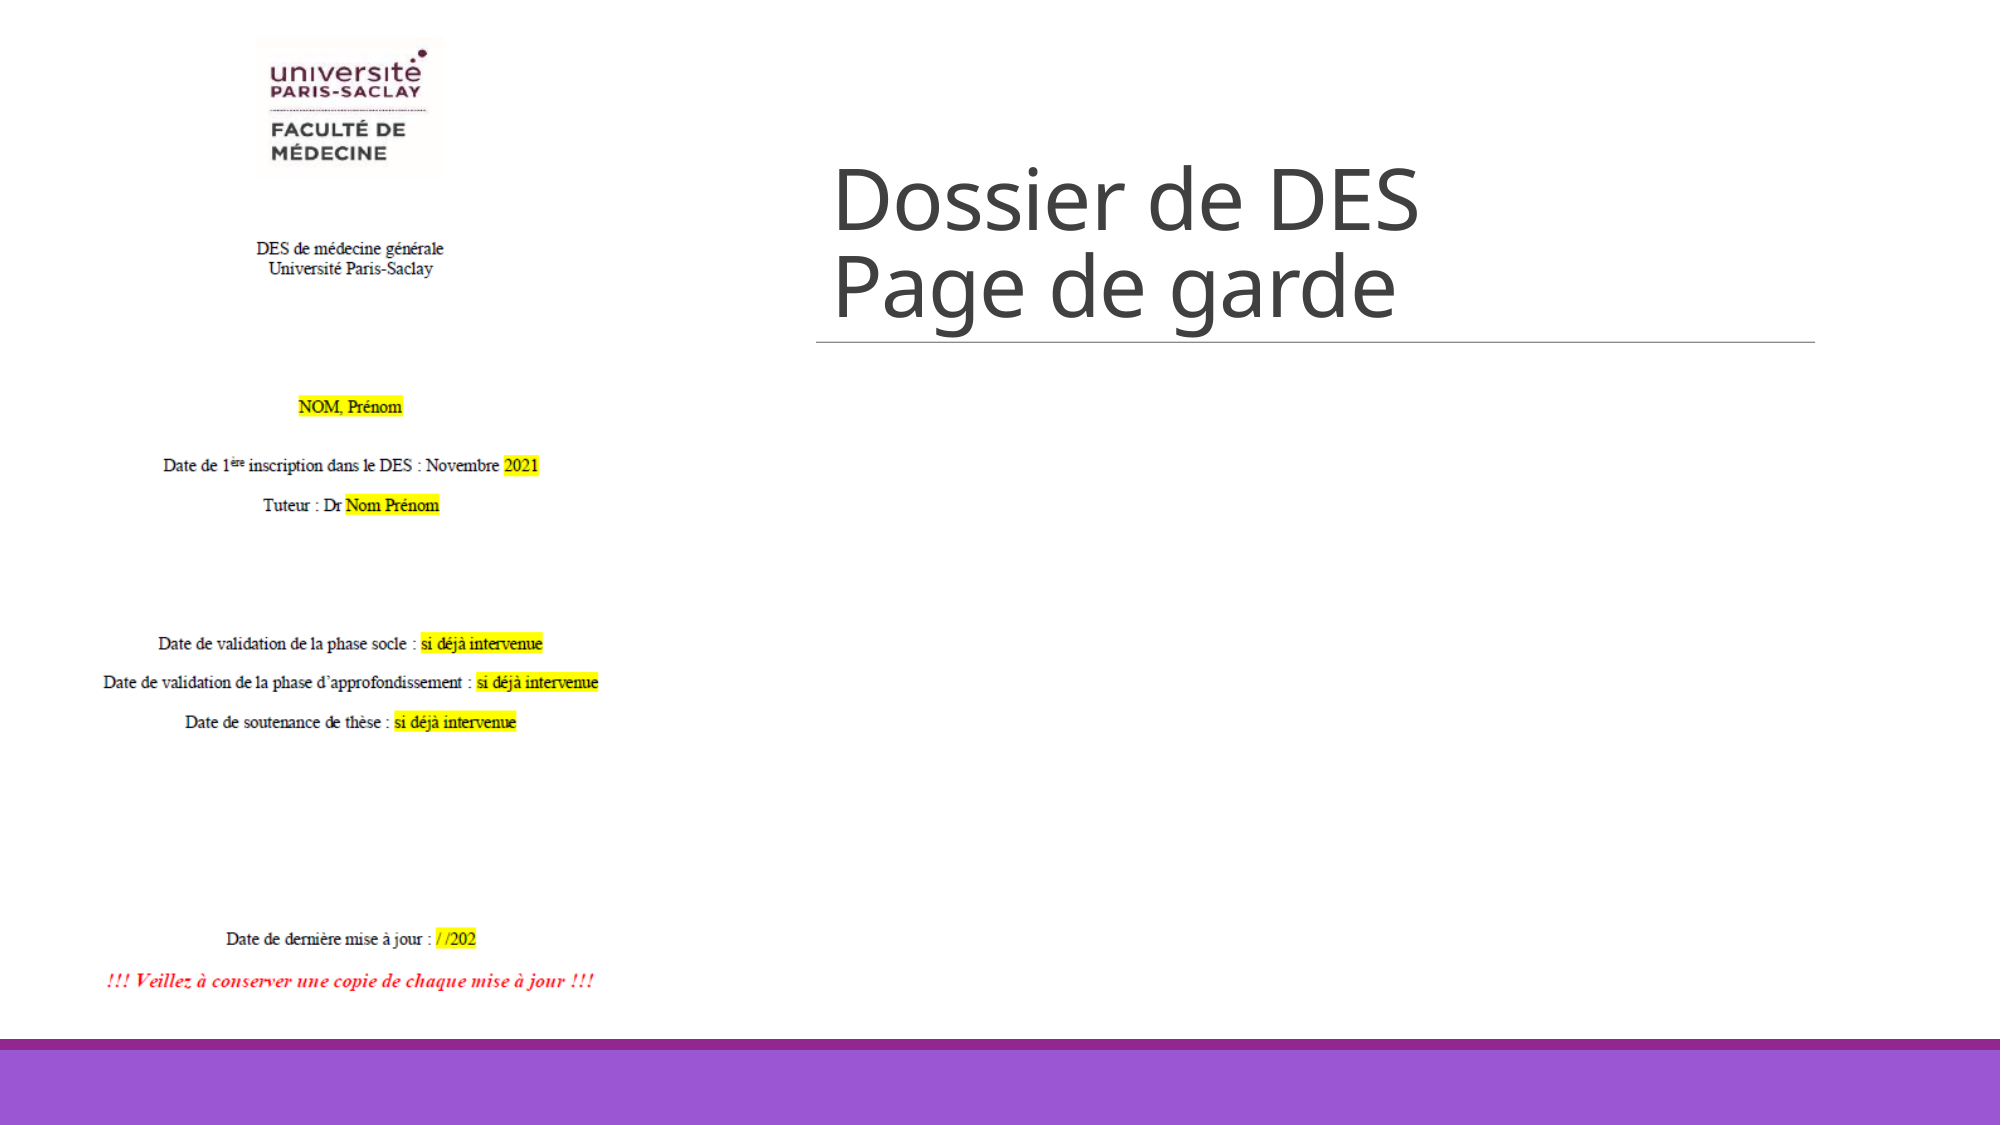

# Dossier de DES Page de garde